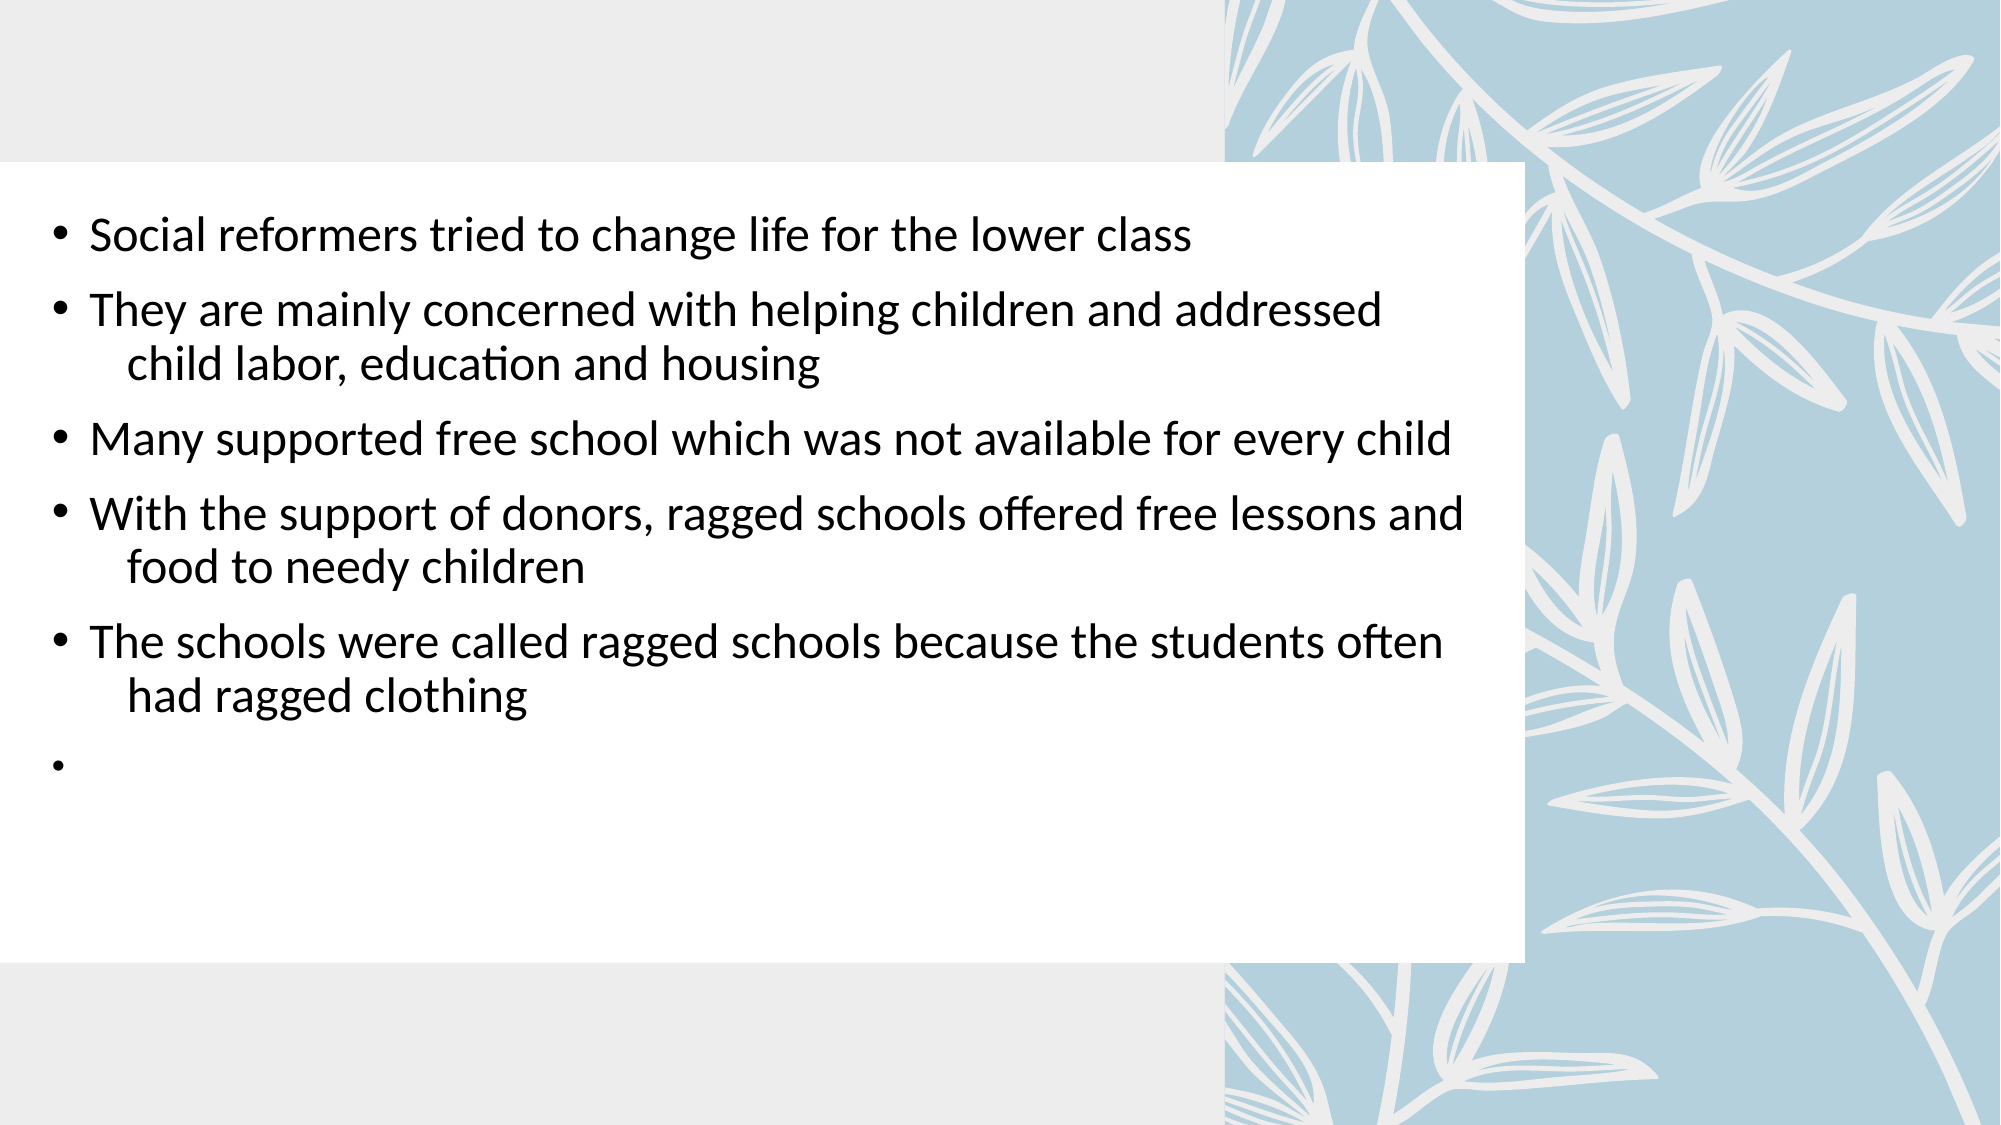

# Social reformers tried to change life for the lower class
They are mainly concerned with helping children and addressed child labor, education and housing
Many supported free school which was not available for every child
With the support of donors, ragged schools offered free lessons and food to needy children
The schools were called ragged schools because the students often had ragged clothing